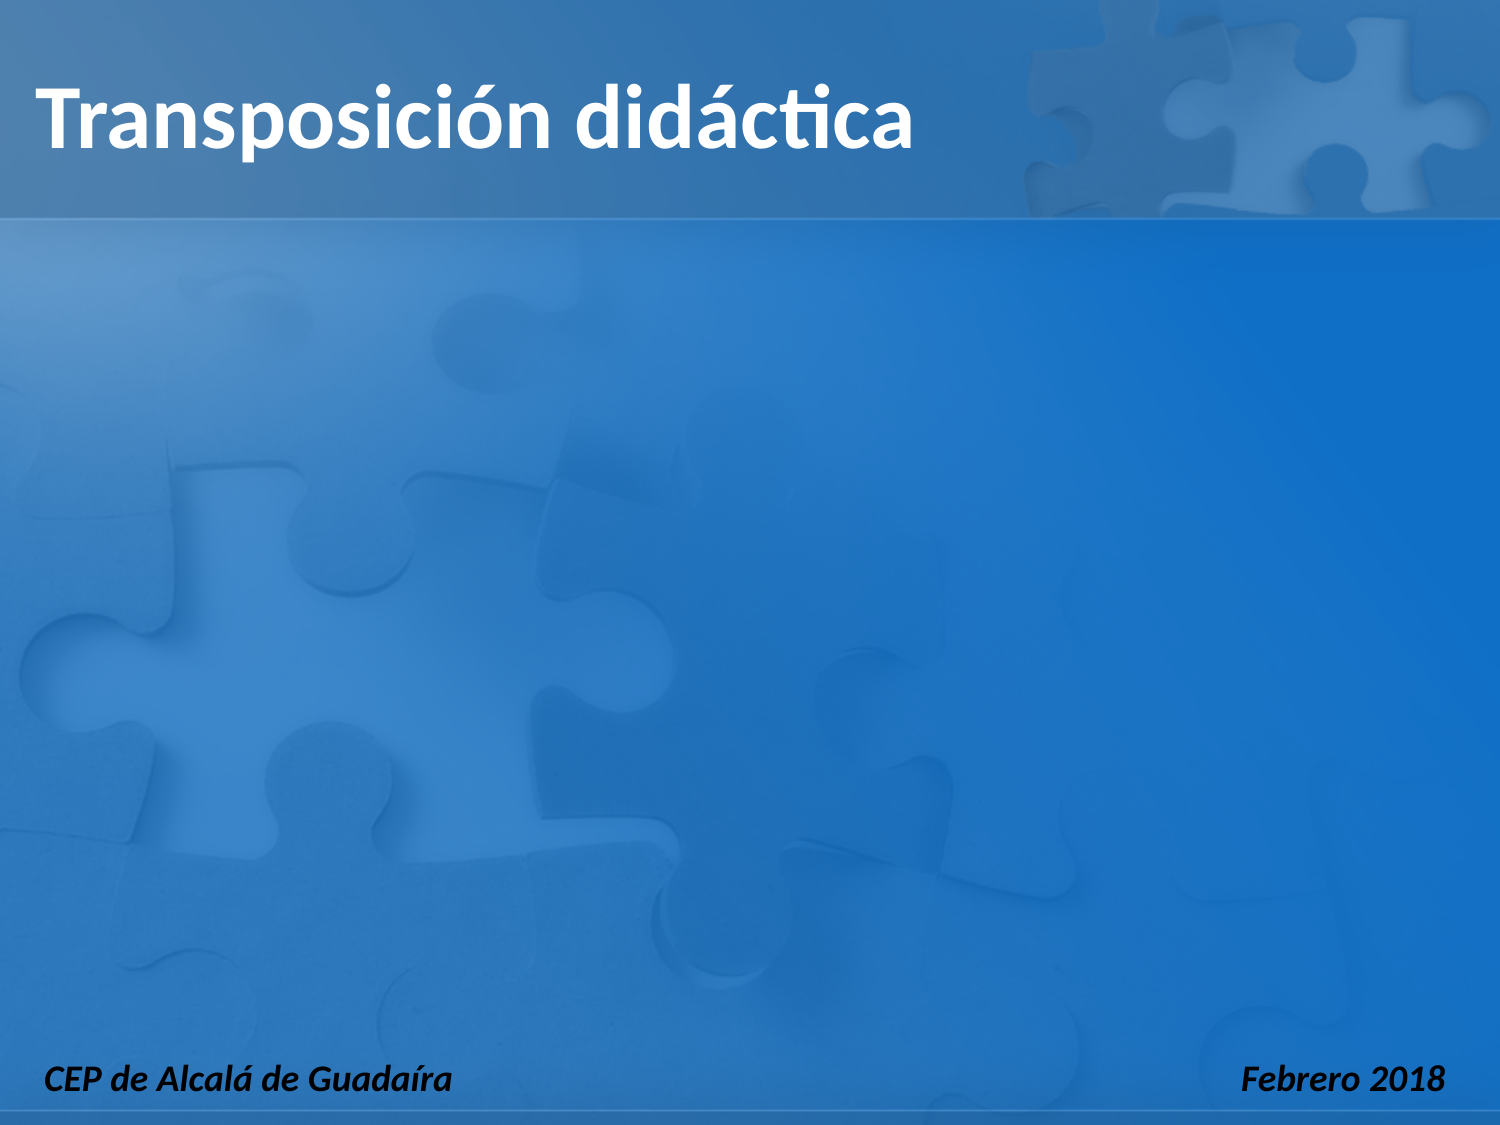

# Transposición didáctica
Establecer objetivos, conocimientos previos
Presentación de la pregunta o problema
Secuencia de trabajo
Presentación del producto final
Difusión y aplicación en otros contextos
Búsqueda de información
Actividades de la fase de desarrollo
Actividades de la fase inicial
Actividades de la fase de síntesis
Presentar el producto
Elaborar actividades, hacer ejercicios
Autoevaluación del proceso
CEP de Alcalá de Guadaíra Febrero 2018